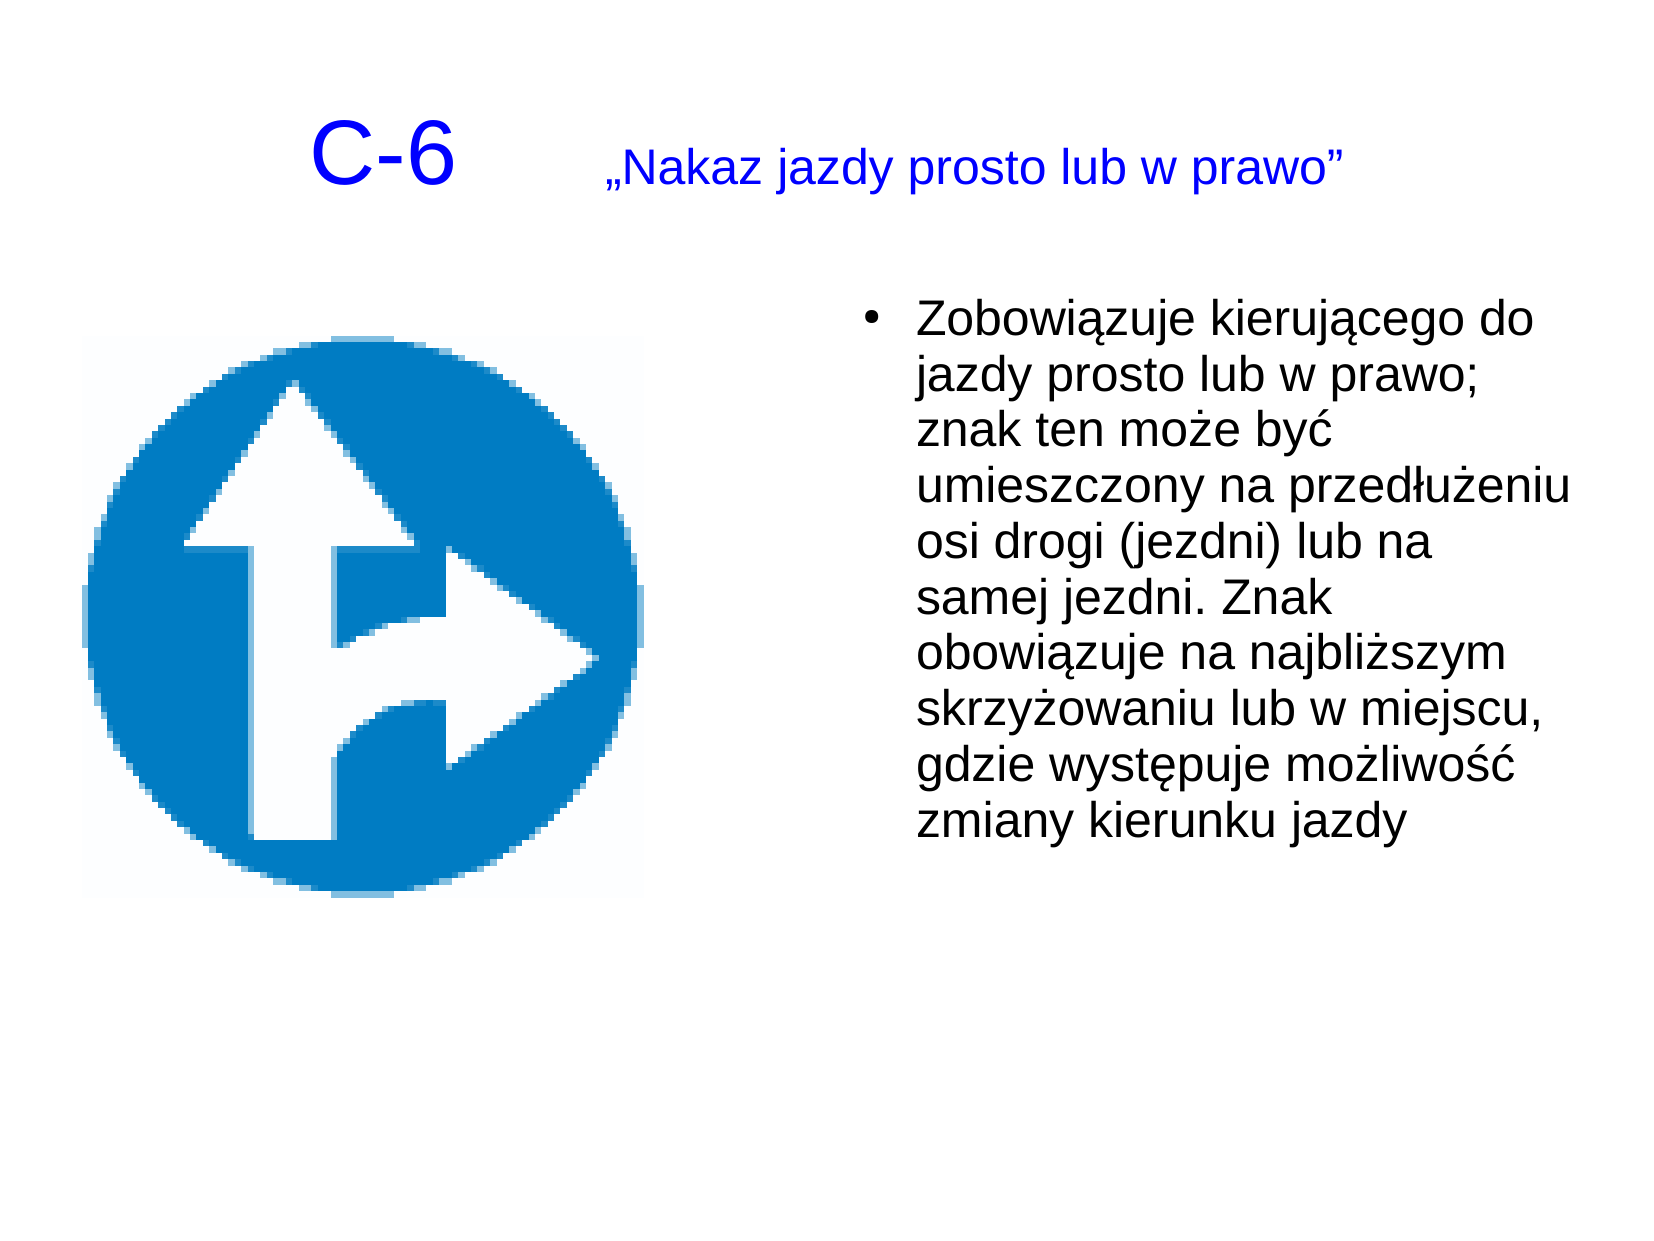

# C-6 	„Nakaz jazdy prosto lub w prawo”
Zobowiązuje kierującego do jazdy prosto lub w prawo; znak ten może być umieszczony na przedłużeniu osi drogi (jezdni) lub na samej jezdni. Znak obowiązuje na najbliższym skrzyżowaniu lub w miejscu, gdzie występuje możliwość zmiany kierunku jazdy